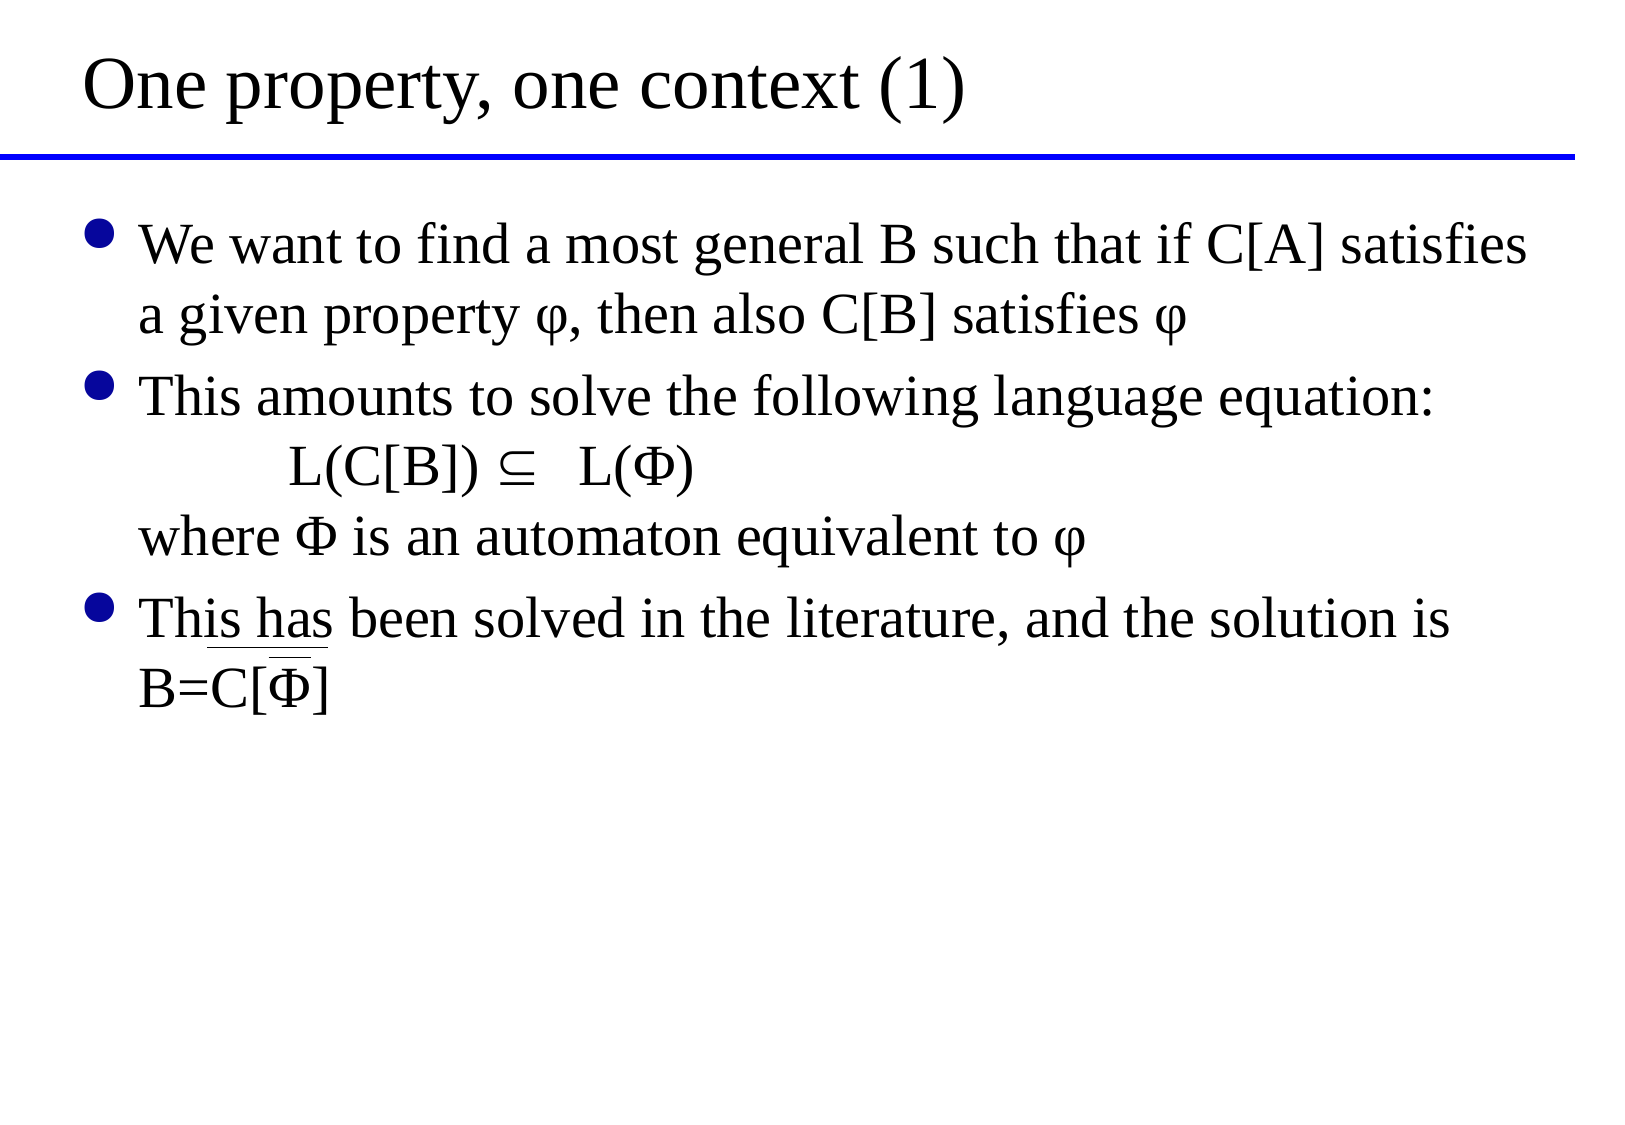

# One property, one context (1)
We want to find a most general B such that if C[A] satisfies a given property φ, then also C[B] satisfies φ
This amounts to solve the following language equation:
		L(C[B]) Í L(Φ)
where Φ is an automaton equivalent to φ
This has been solved in the literature, and the solution is B=C[Φ]